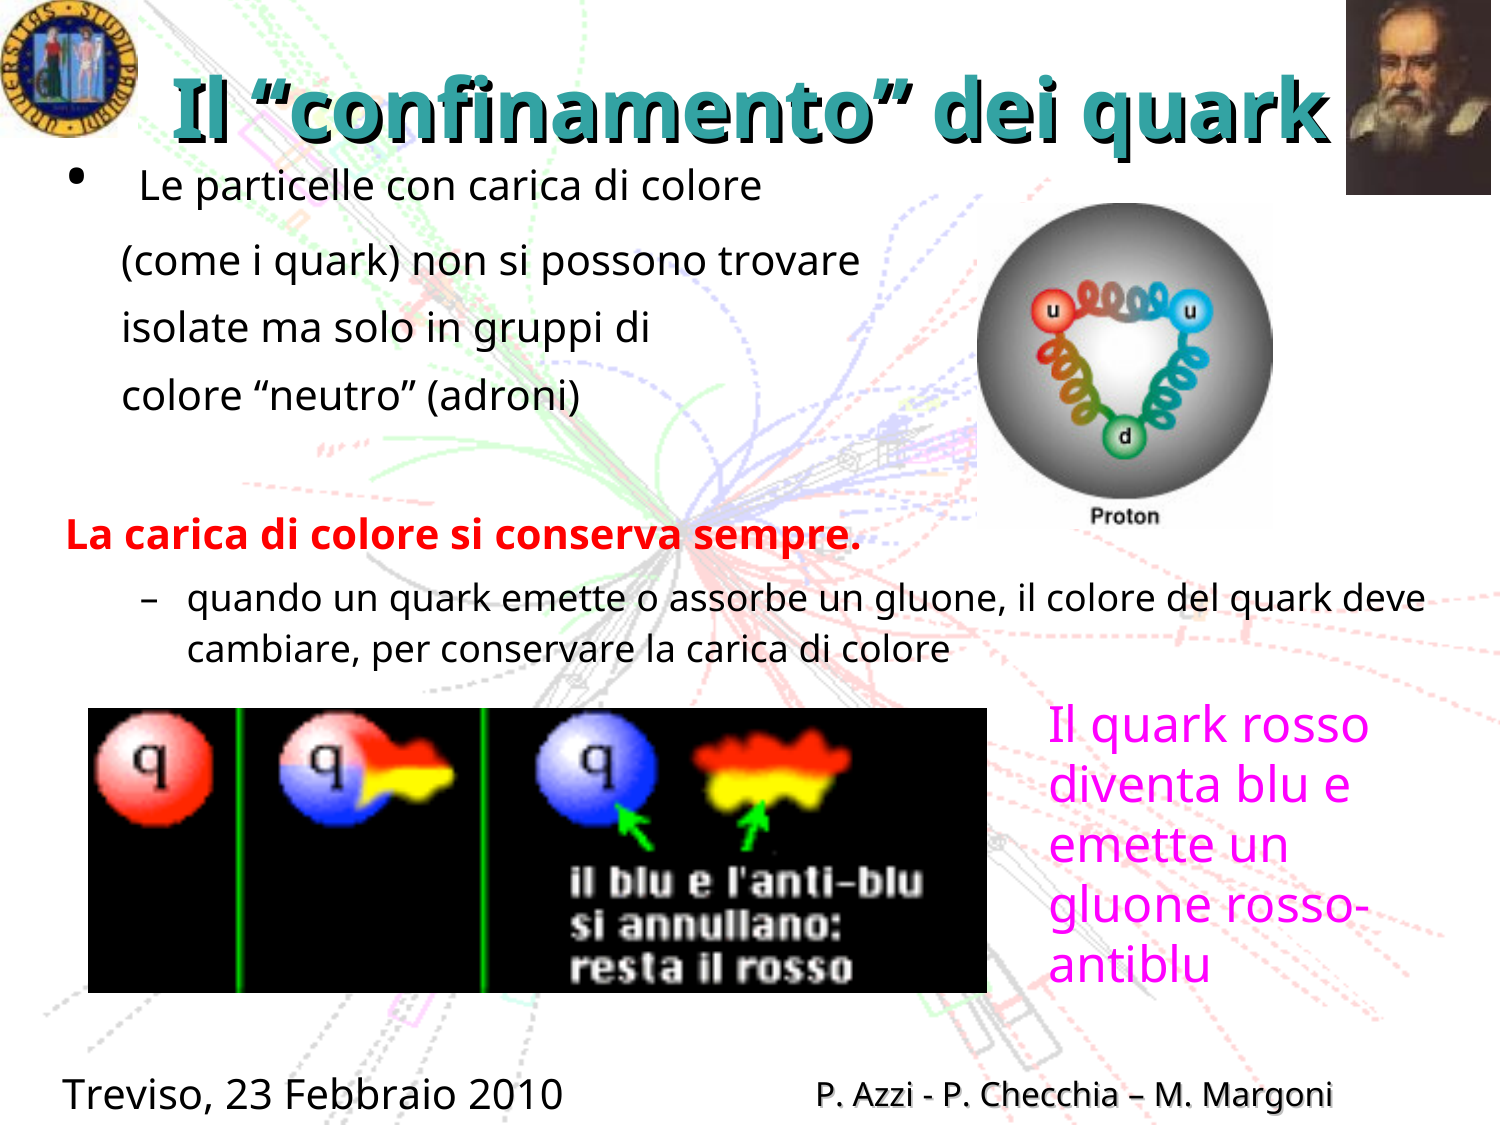

# Il “confinamento” dei quark
 Le particelle con carica di colore
(come i quark) non si possono trovare
isolate ma solo in gruppi di
colore “neutro” (adroni)
La carica di colore si conserva sempre.
quando un quark emette o assorbe un gluone, il colore del quark deve cambiare, per conservare la carica di colore
Il quark rosso diventa blu e emette un gluone rosso-antiblu